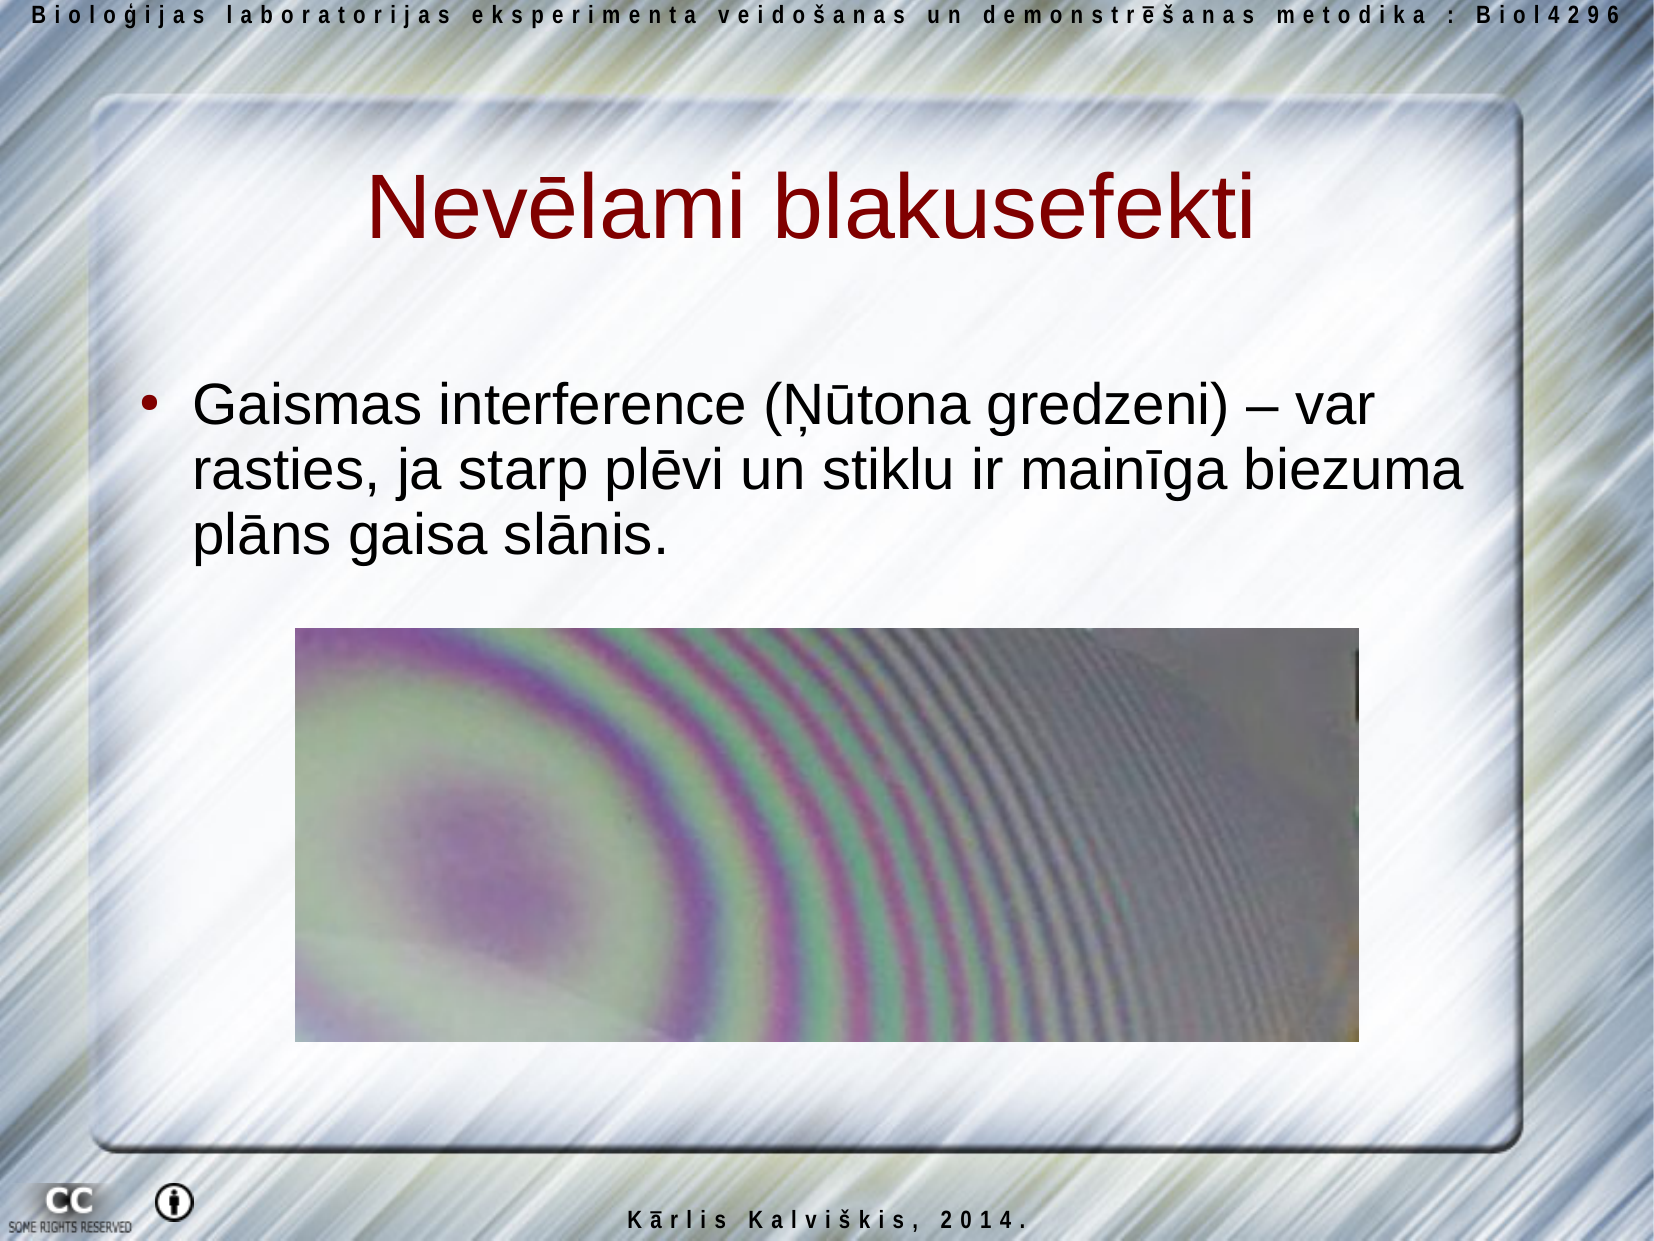

# Nevēlami blakusefekti
Gaismas interference (Ņūtona gredzeni) – var rasties, ja starp plēvi un stiklu ir mainīga biezuma plāns gaisa slānis.